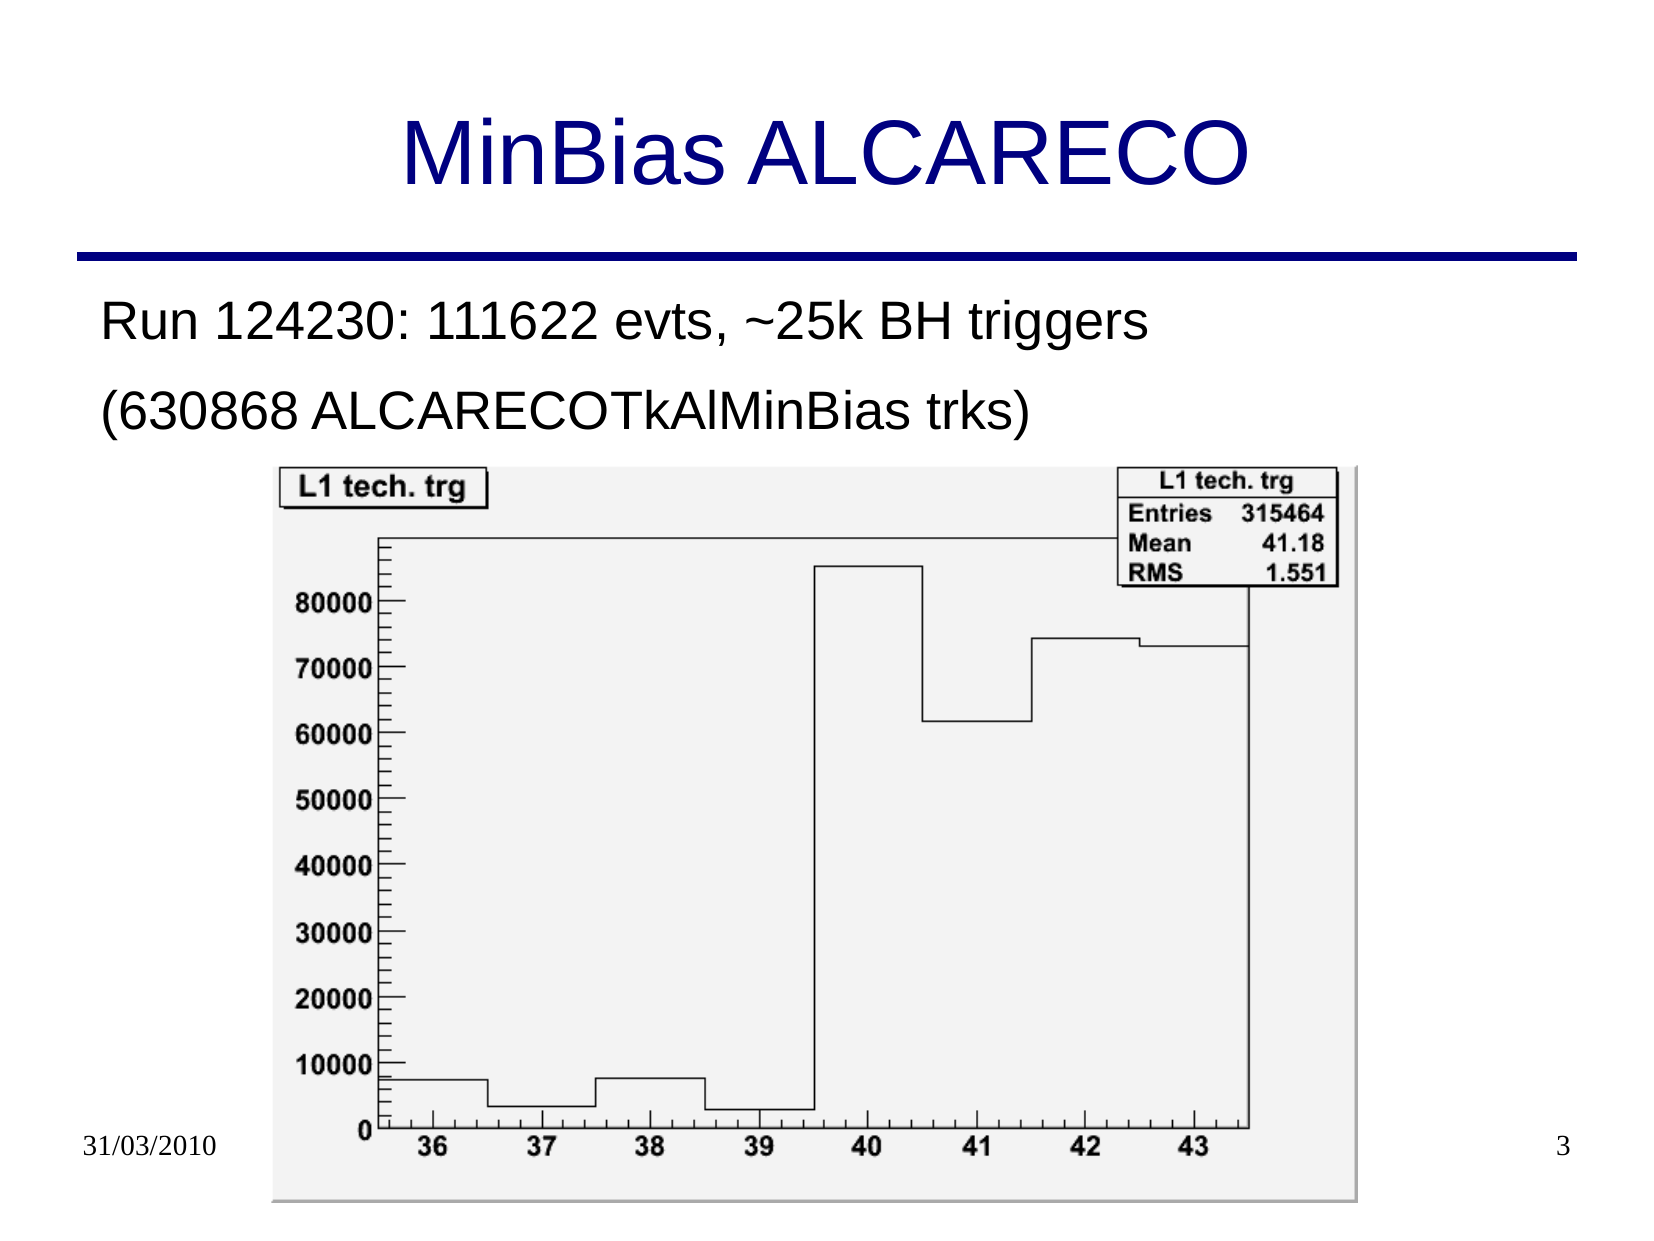

MinBias ALCARECO
# Run 124230: 111622 evts, ~25k BH triggers
(630868 ALCARECOTkAlMinBias trks)
3